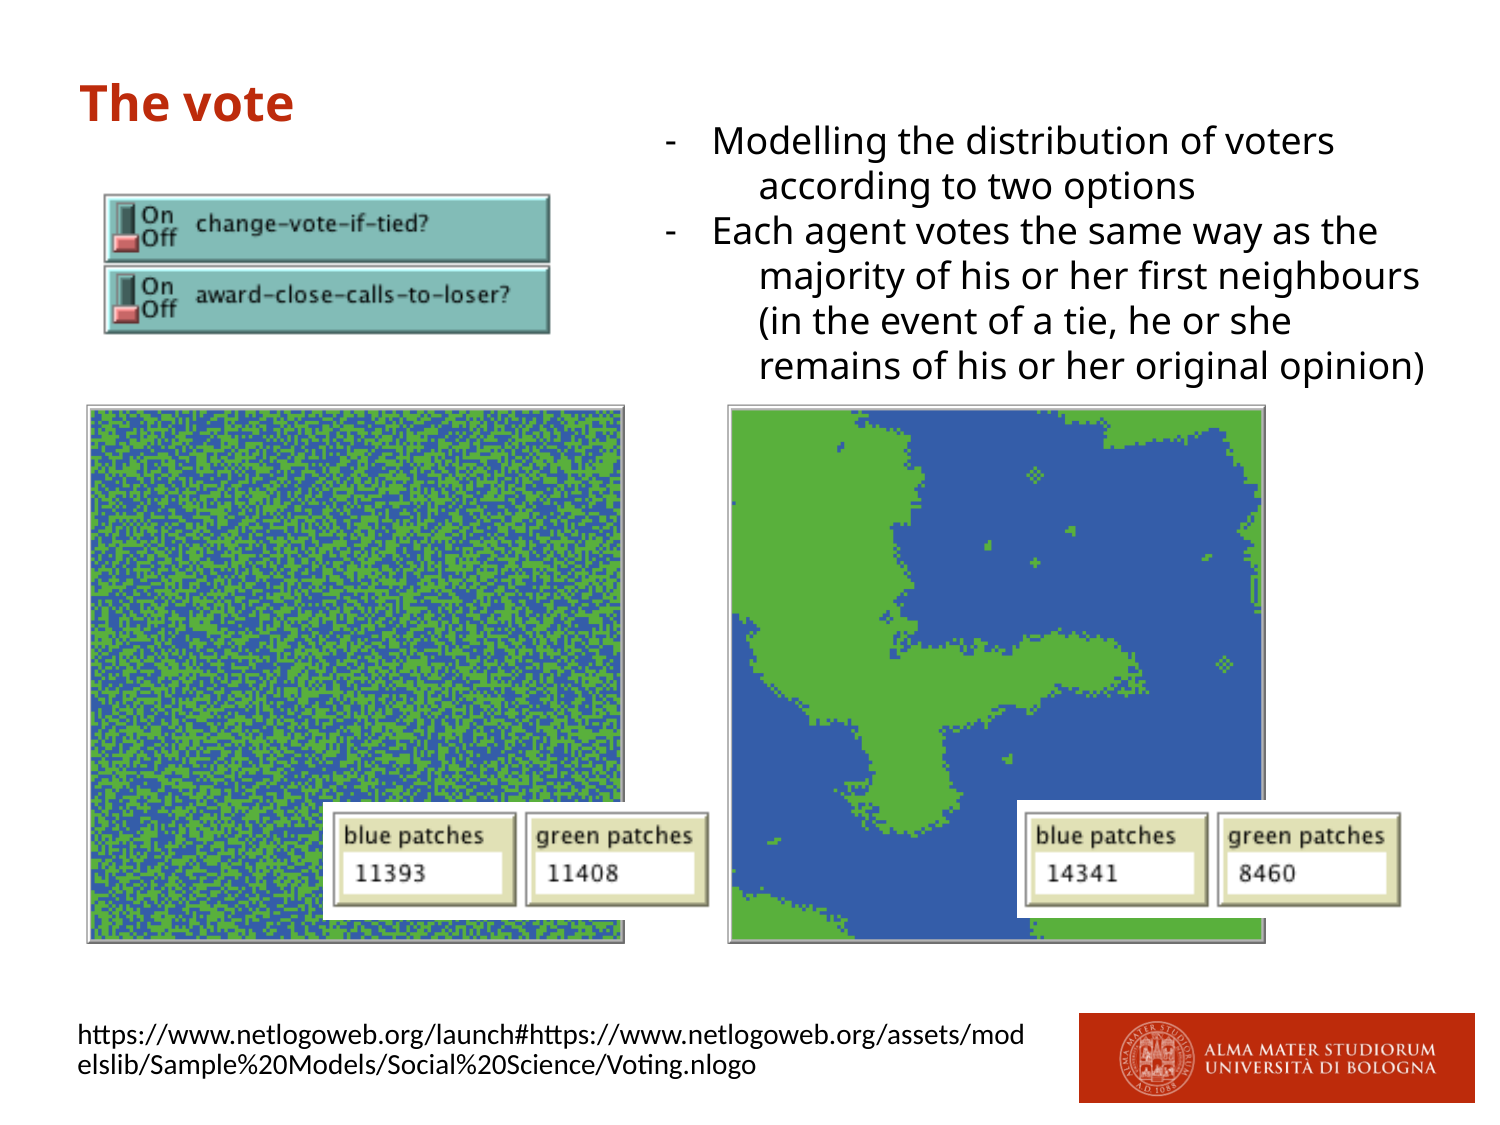

# The vote
Modelling the distribution of voters according to two options
Each agent votes the same way as the majority of his or her first neighbours (in the event of a tie, he or she remains of his or her original opinion)
https://www.netlogoweb.org/launch#https://www.netlogoweb.org/assets/modelslib/Sample%20Models/Social%20Science/Voting.nlogo